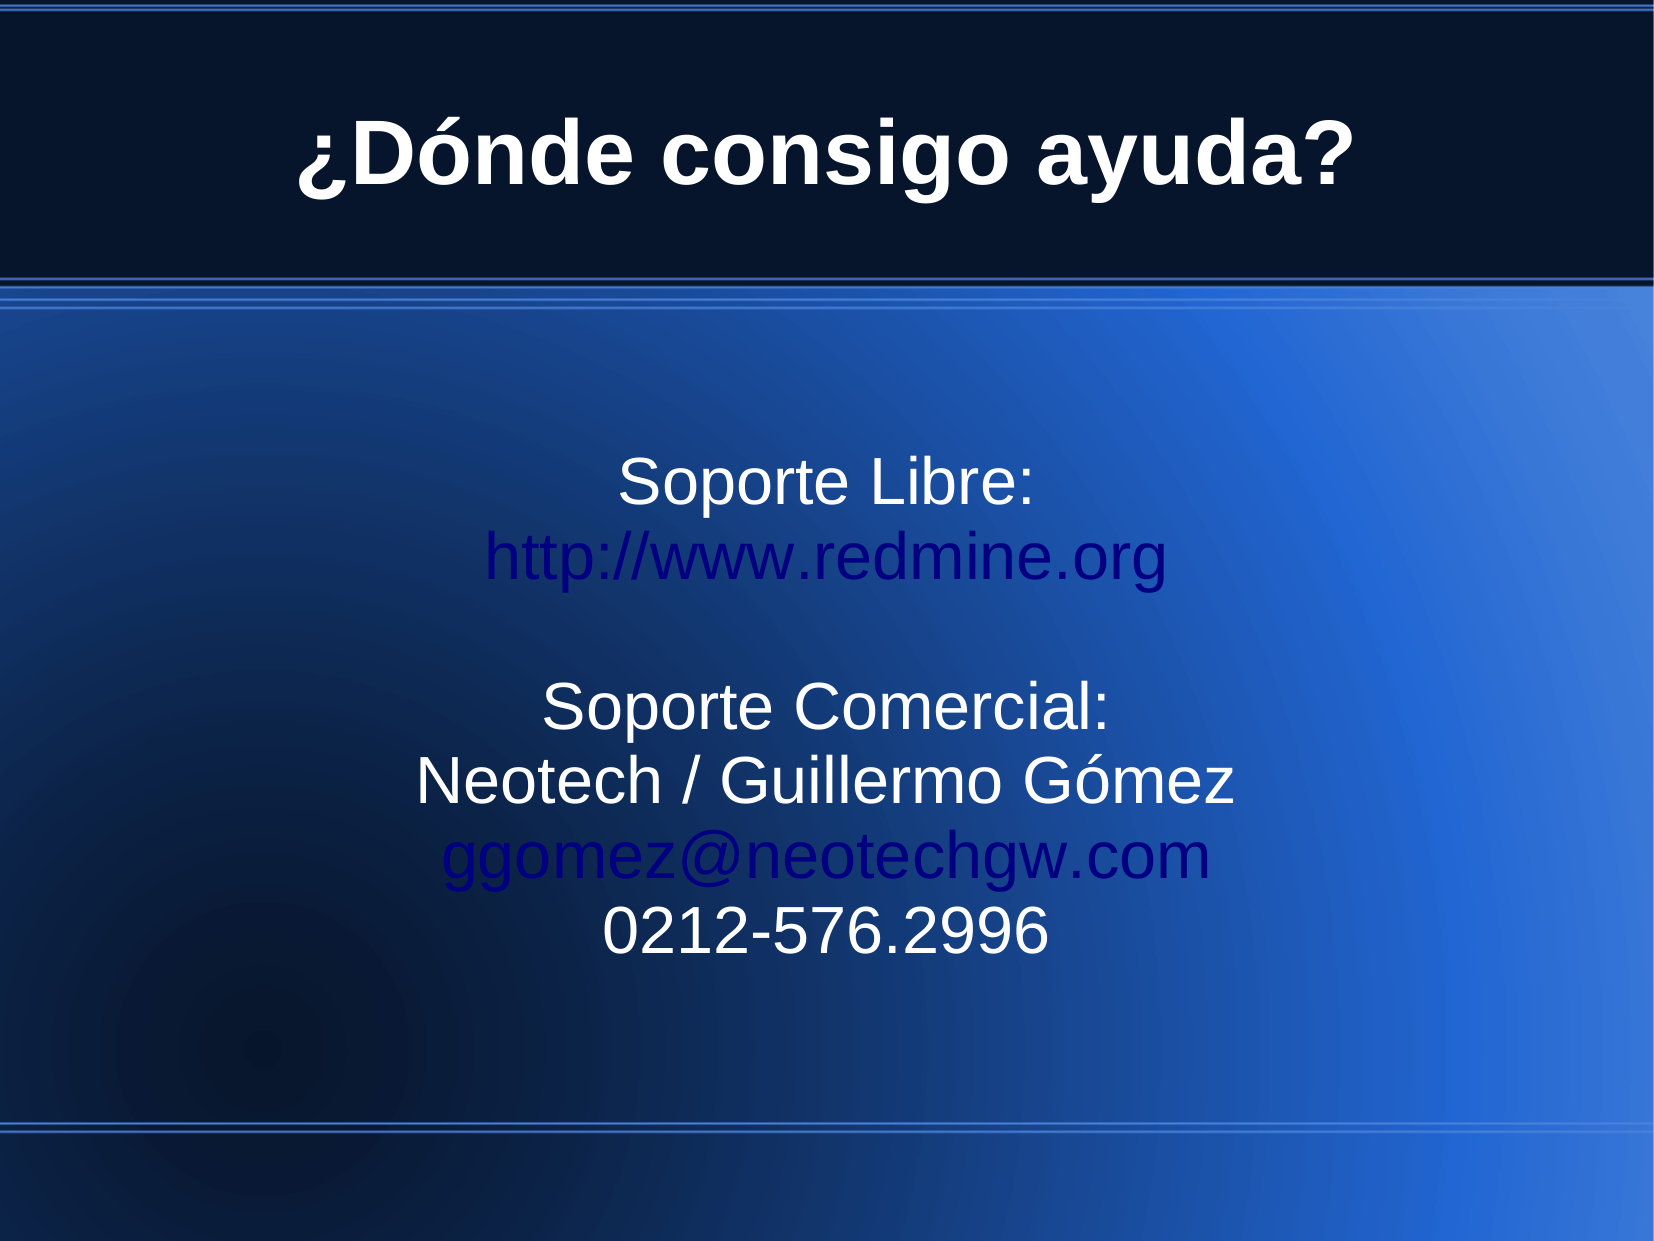

# ¿Dónde consigo ayuda?
Soporte Libre:
http://www.redmine.org
Soporte Comercial:
Neotech / Guillermo Gómez
ggomez@neotechgw.com
0212-576.2996